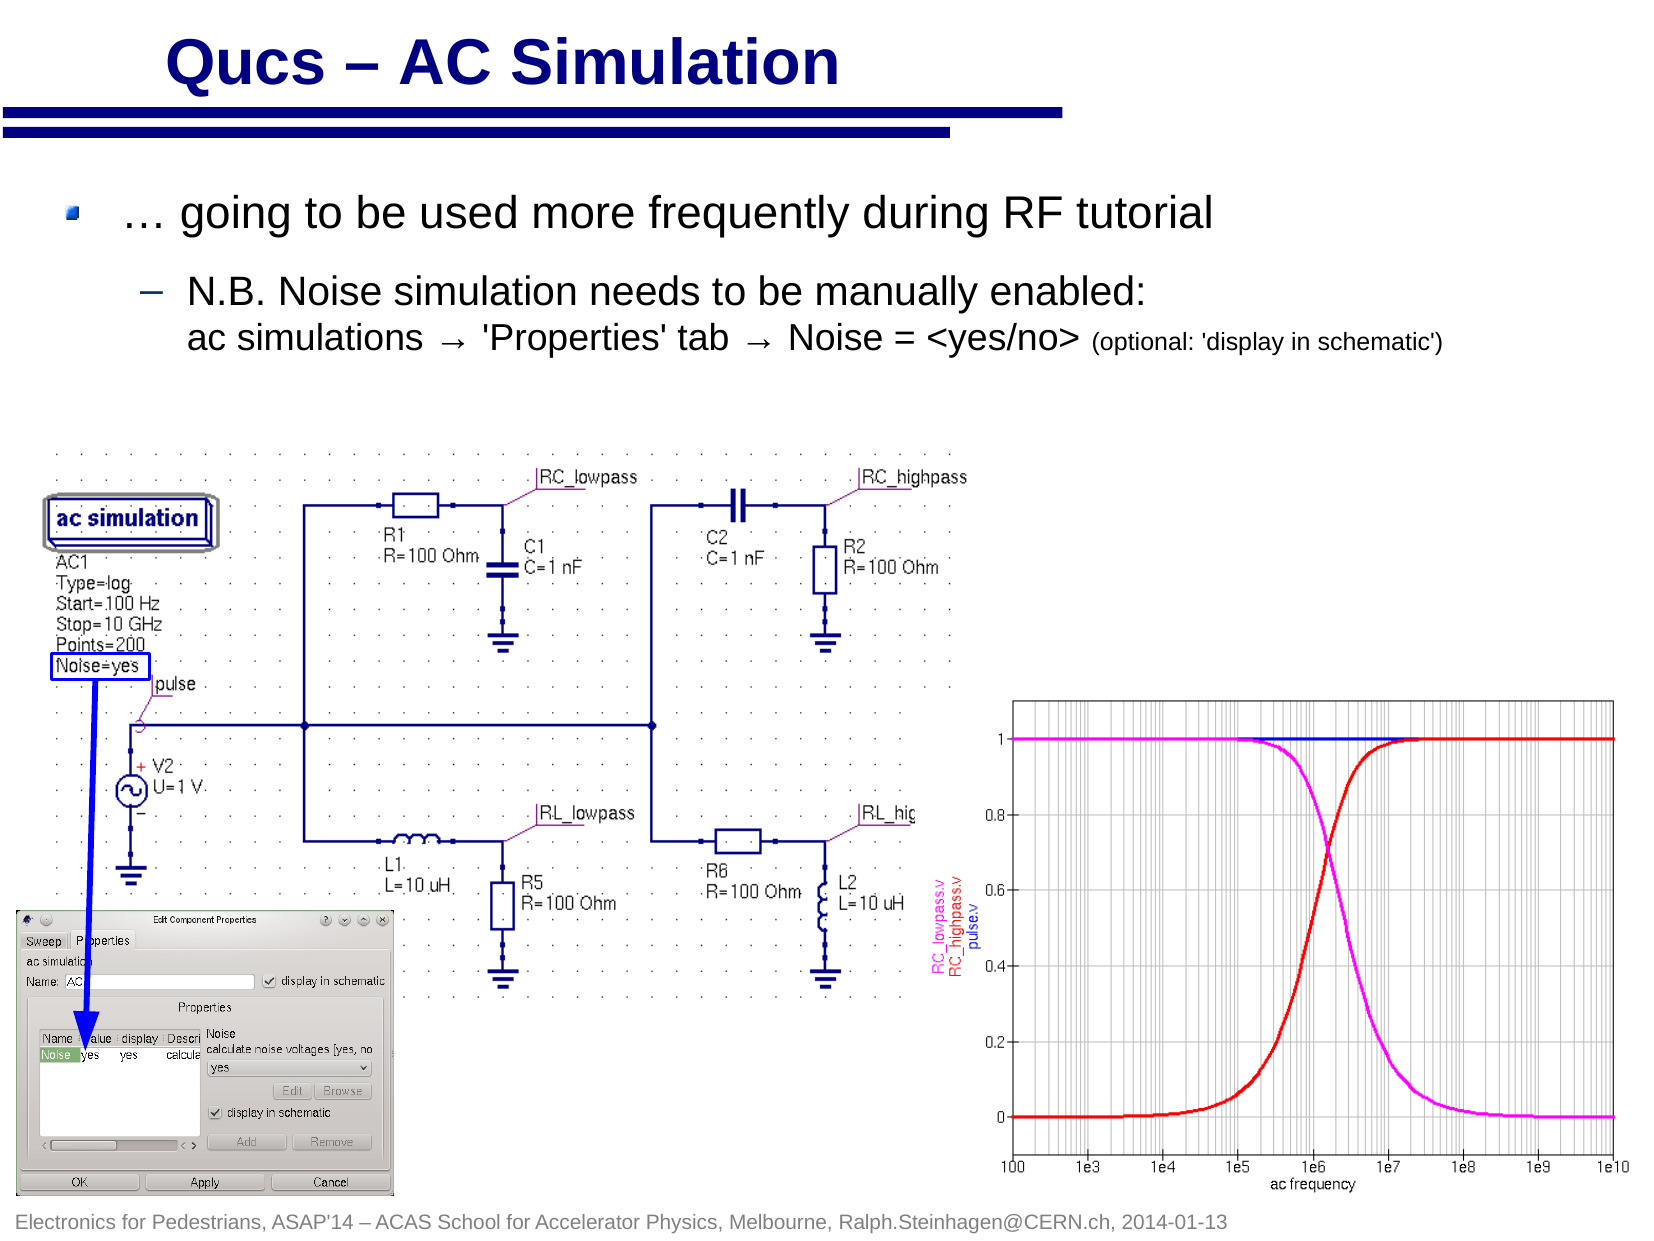

# Qucs – AC Simulation
… going to be used more frequently during RF tutorial
N.B. Noise simulation needs to be manually enabled:			 ac simulations → 'Properties' tab → Noise = <yes/no> (optional: 'display in schematic')